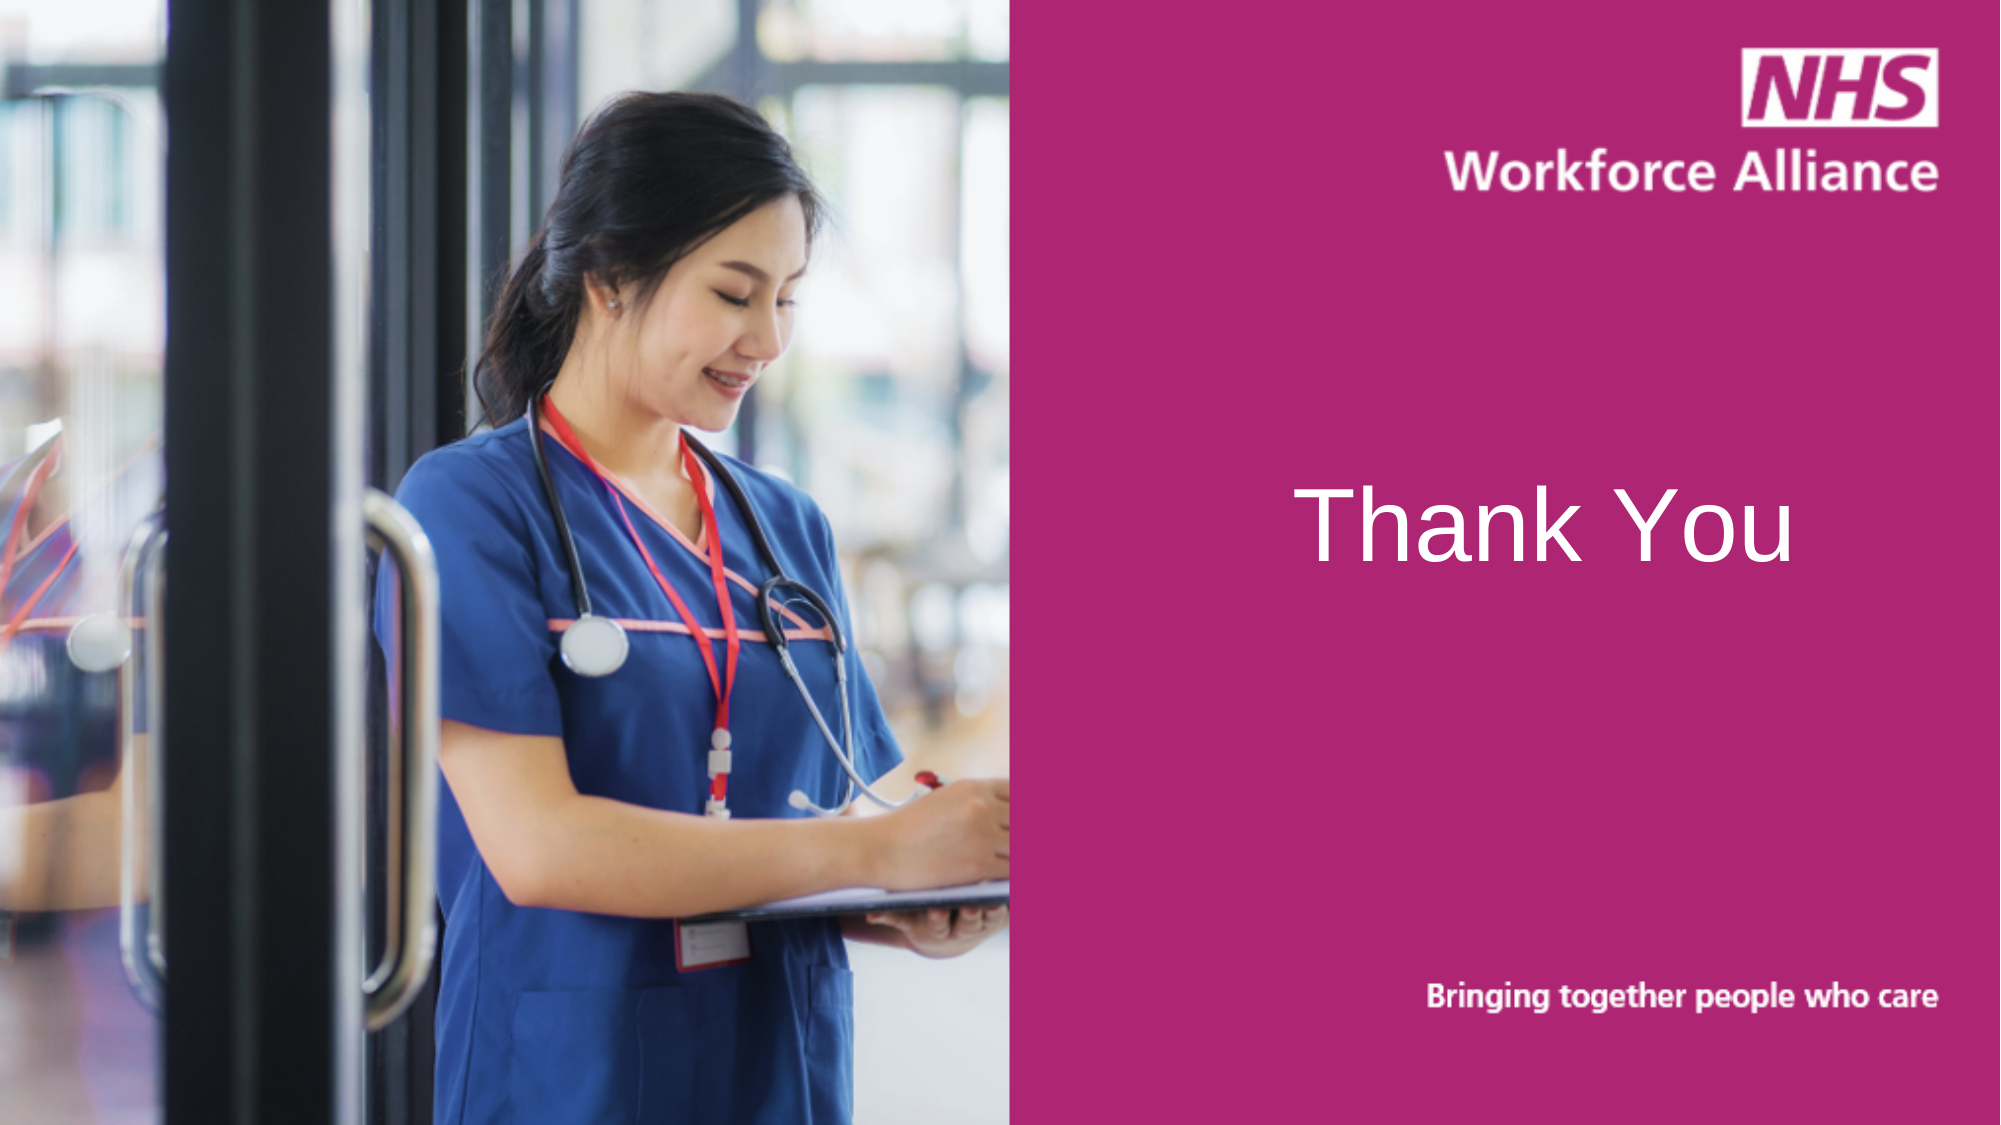

Thank You
Bringing together people who care